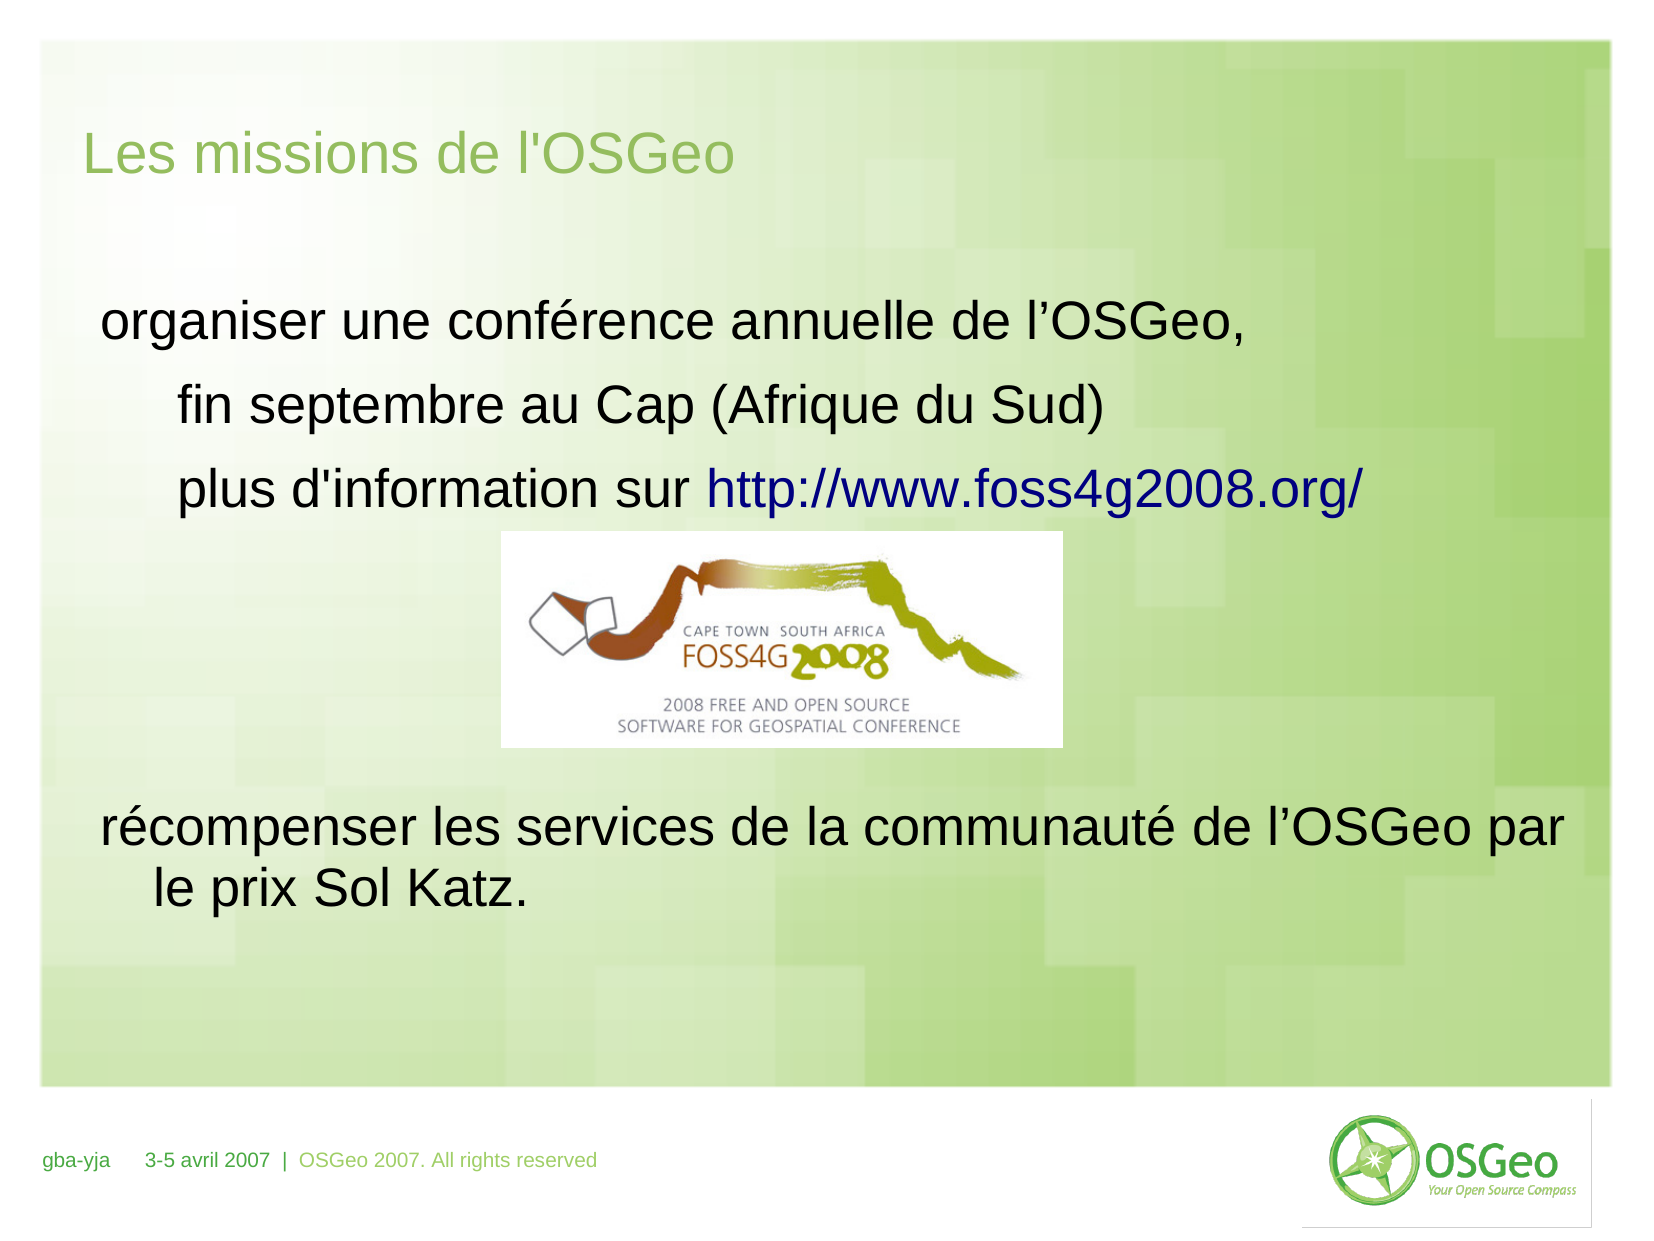

# Les missions de l'OSGeo
organiser une conférence annuelle de l’OSGeo,
fin septembre au Cap (Afrique du Sud)
plus d'information sur http://www.foss4g2008.org/
récompenser les services de la communauté de l’OSGeo par le prix Sol Katz.